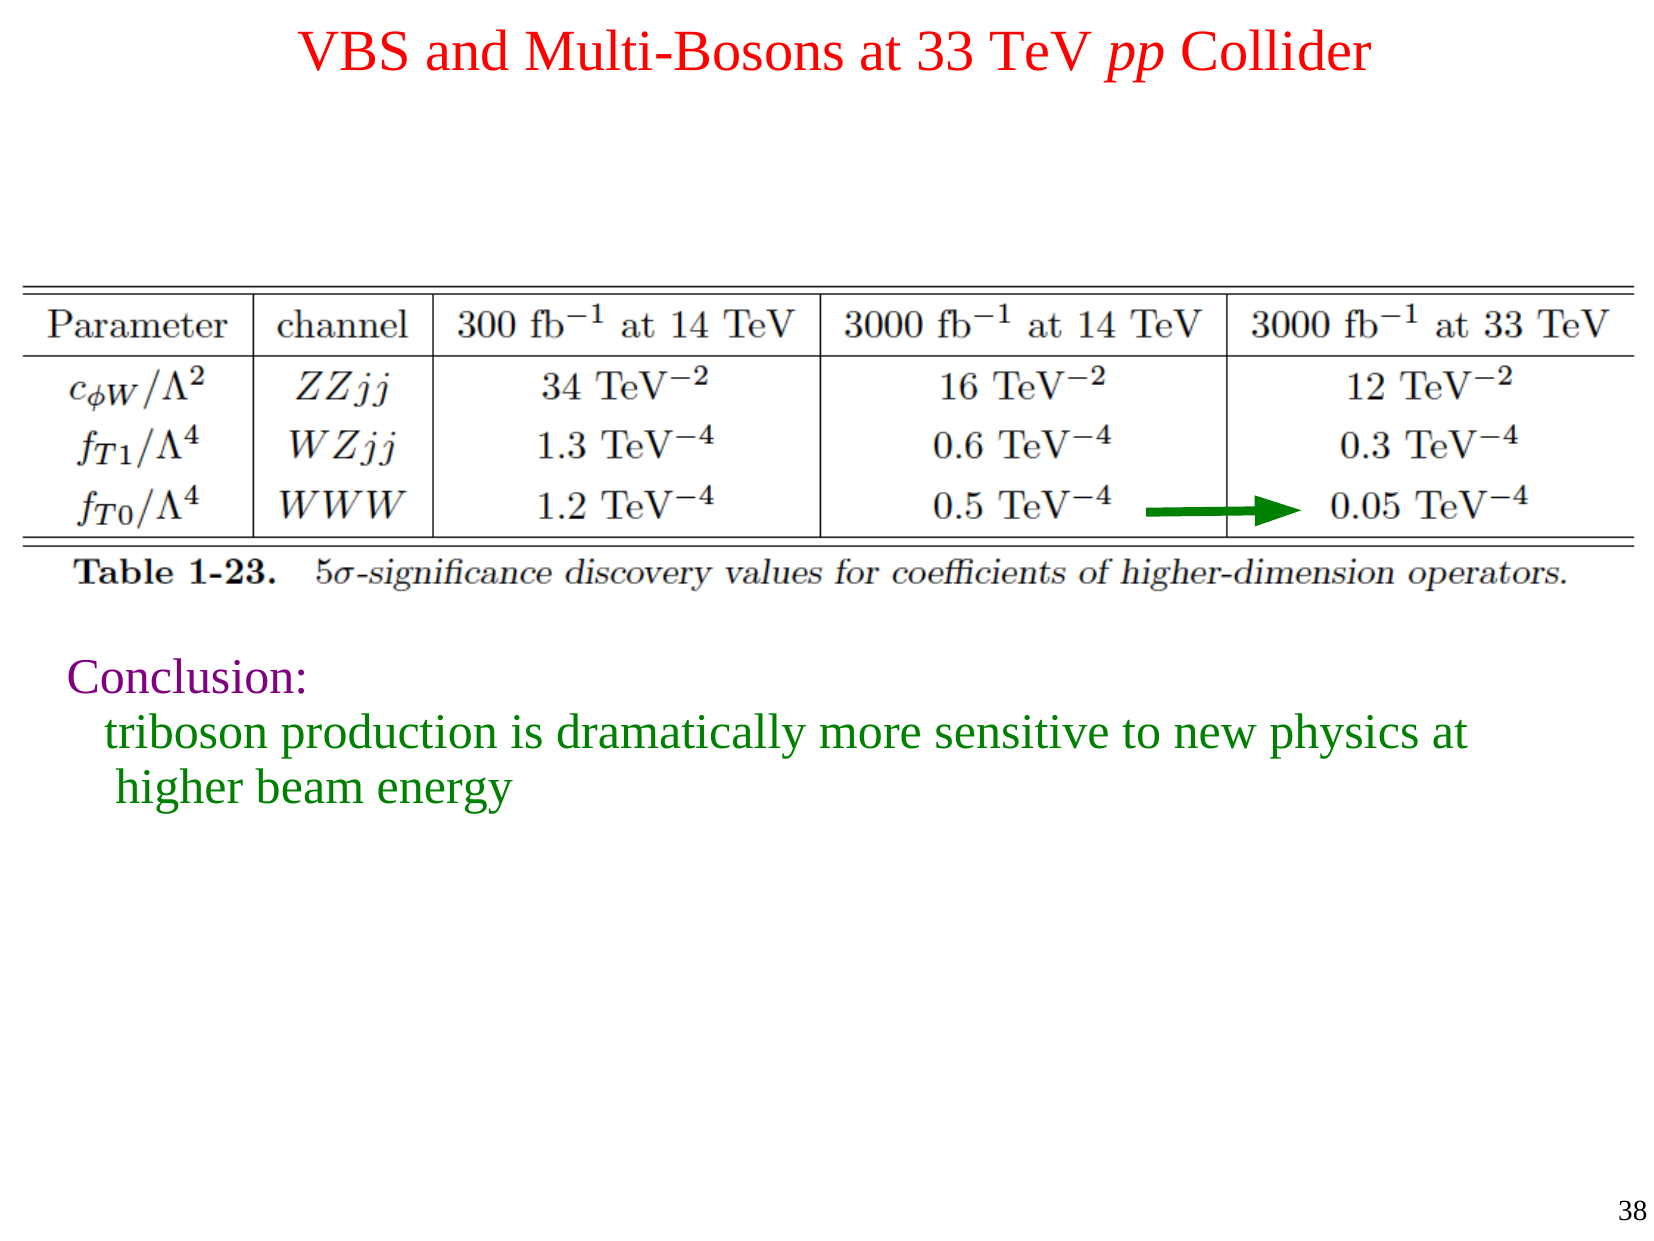

# VBS and Multi-Bosons at 33 TeV pp Collider
 Conclusion:
 triboson production is dramatically more sensitive to new physics at
	higher beam energy
38